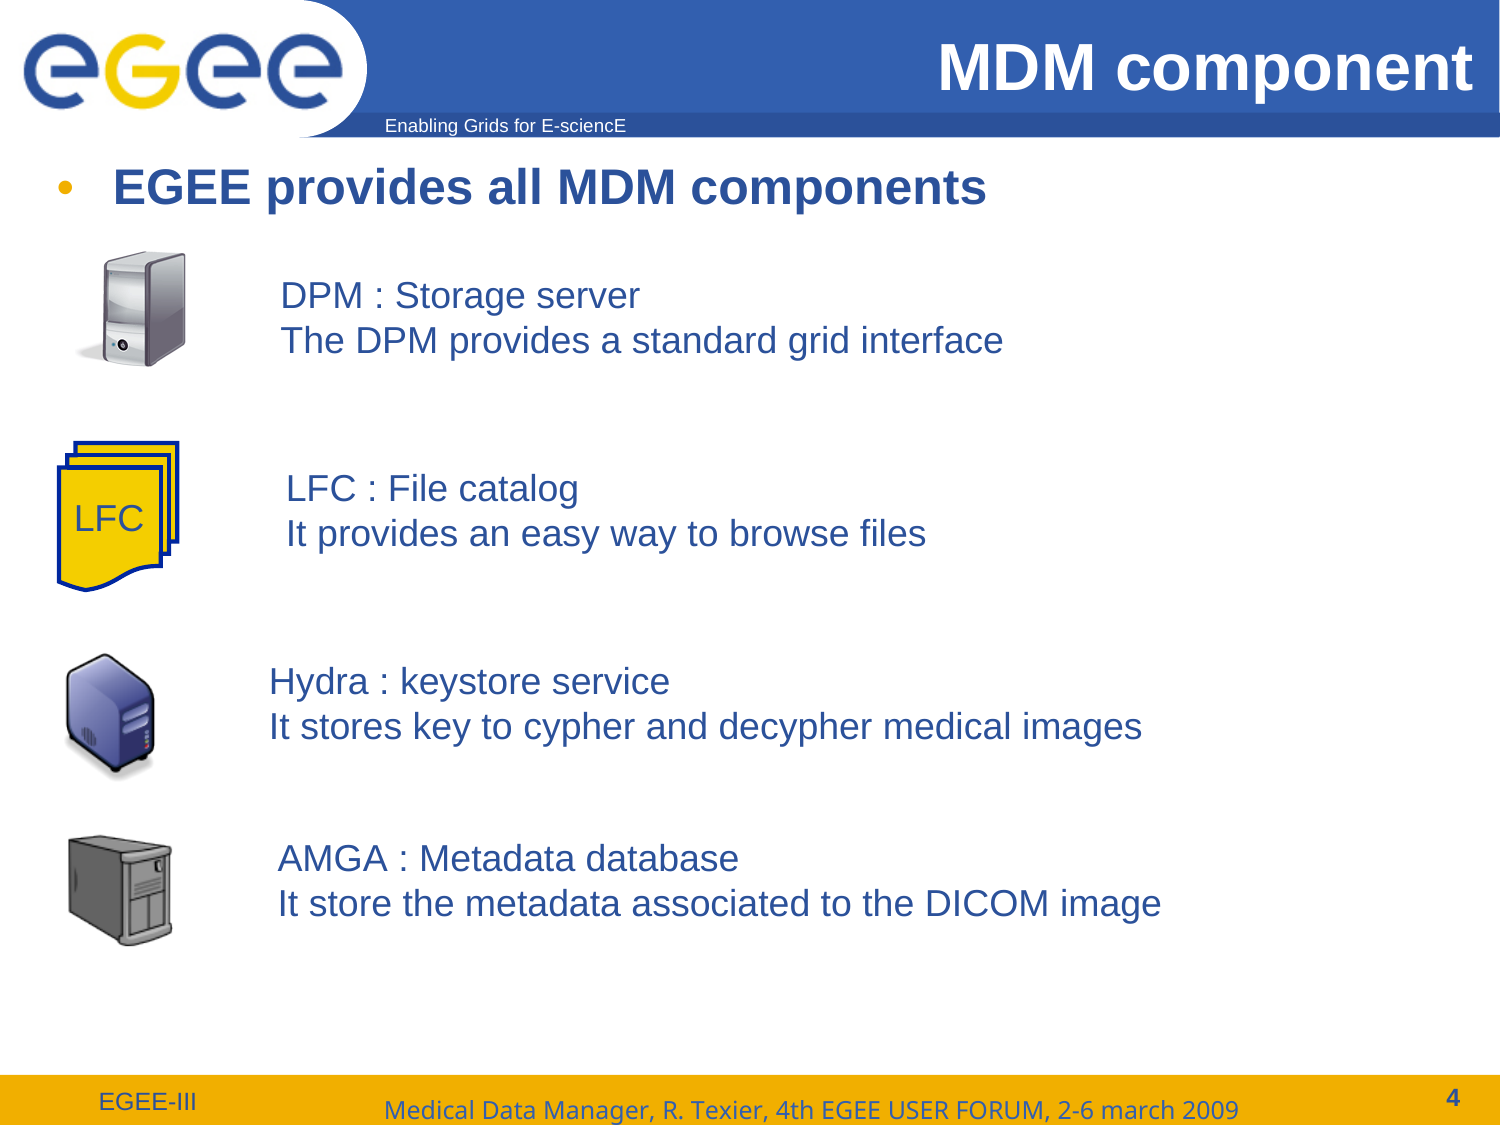

# MDM component
EGEE provides all MDM components
DPM : Storage server
The DPM provides a standard grid interface
LFC
LFC : File catalog
It provides an easy way to browse files
Hydra : keystore service
It stores key to cypher and decypher medical images
AMGA : Metadata database
It store the metadata associated to the DICOM image
4
To change: View -> Header and Footer